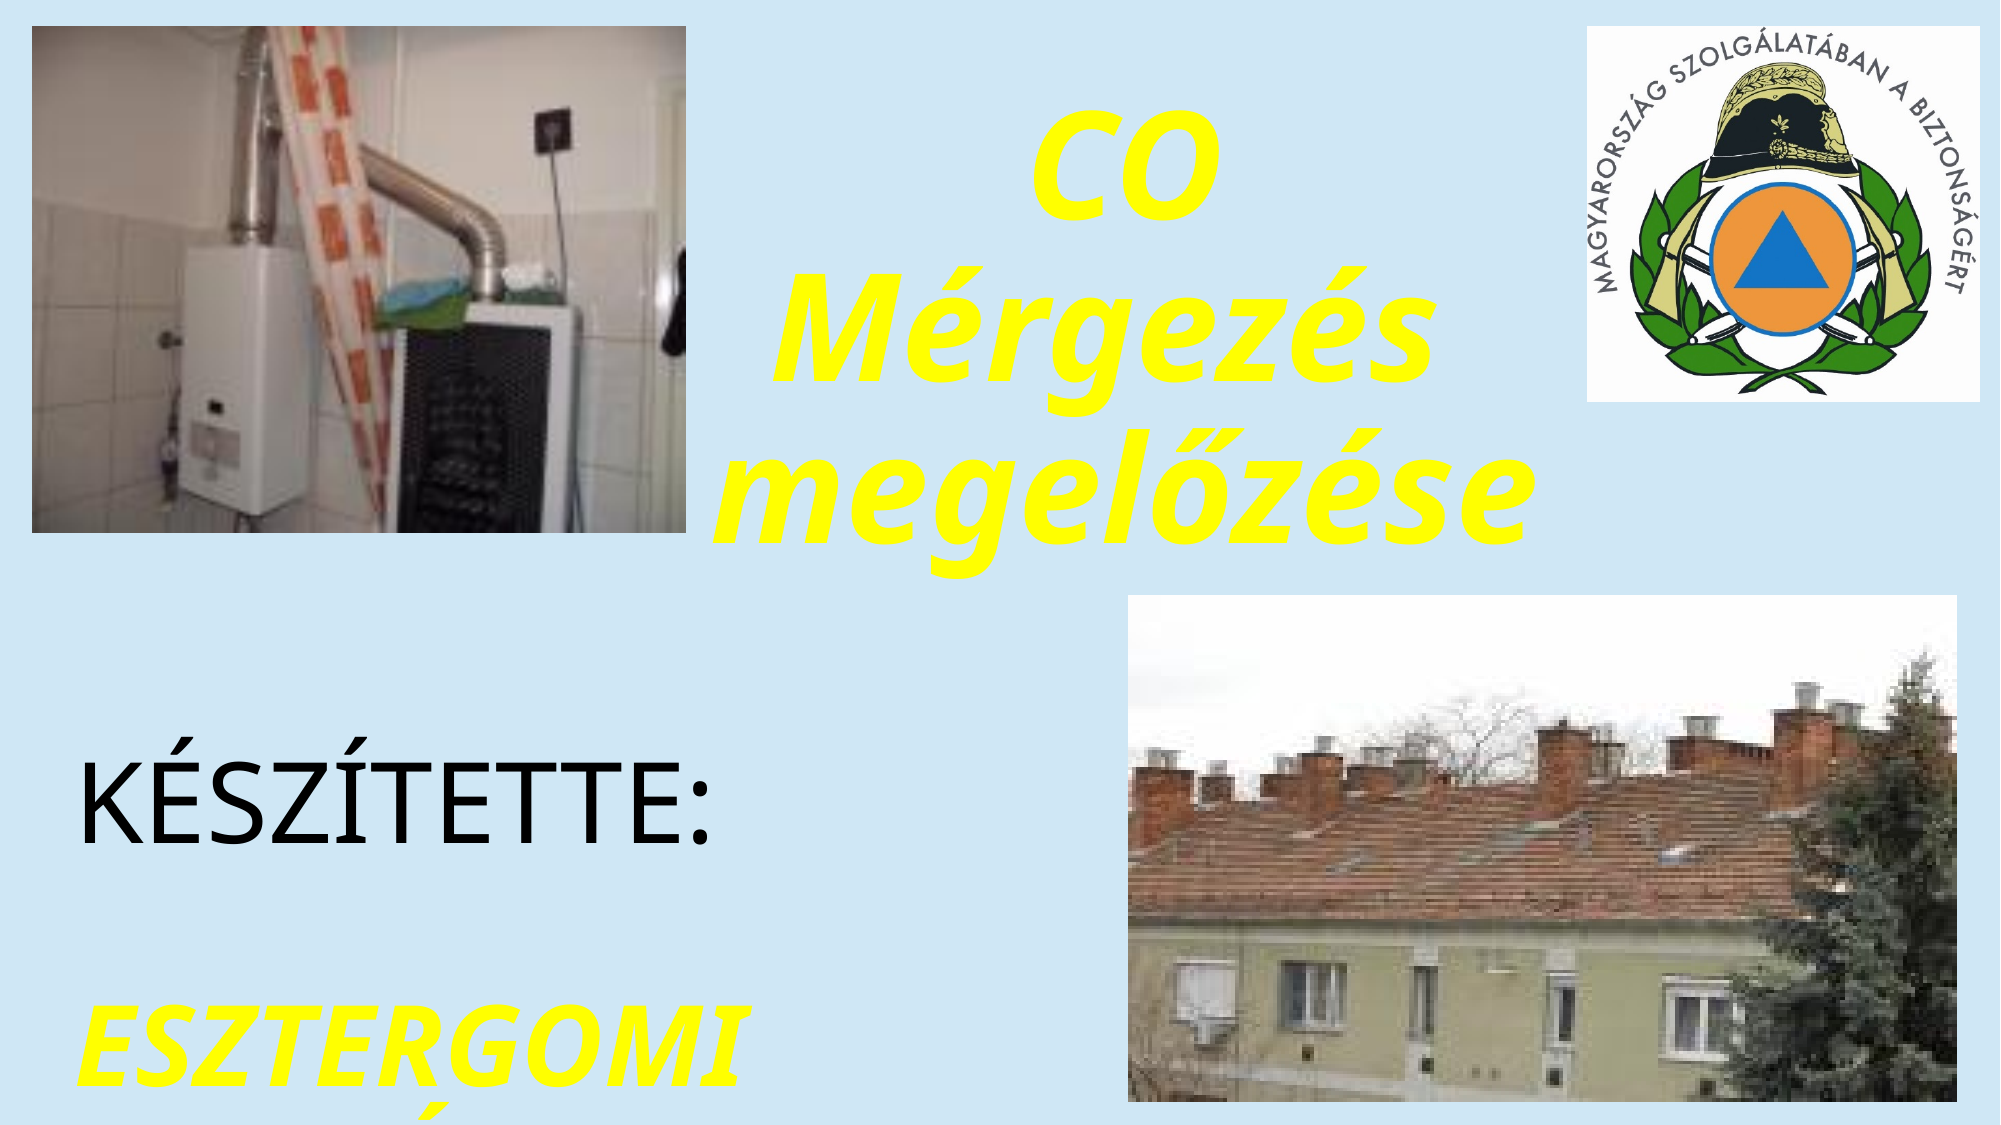

# CO Mérgezés megelőzése
KÉSZÍTETTE:
ESZTERGOMI HIVATÁSOS TŰZOLTÓPARANCSNOKSÁG
Forrás: BM Országos Katasztrófavédelmi Főigazgatóság